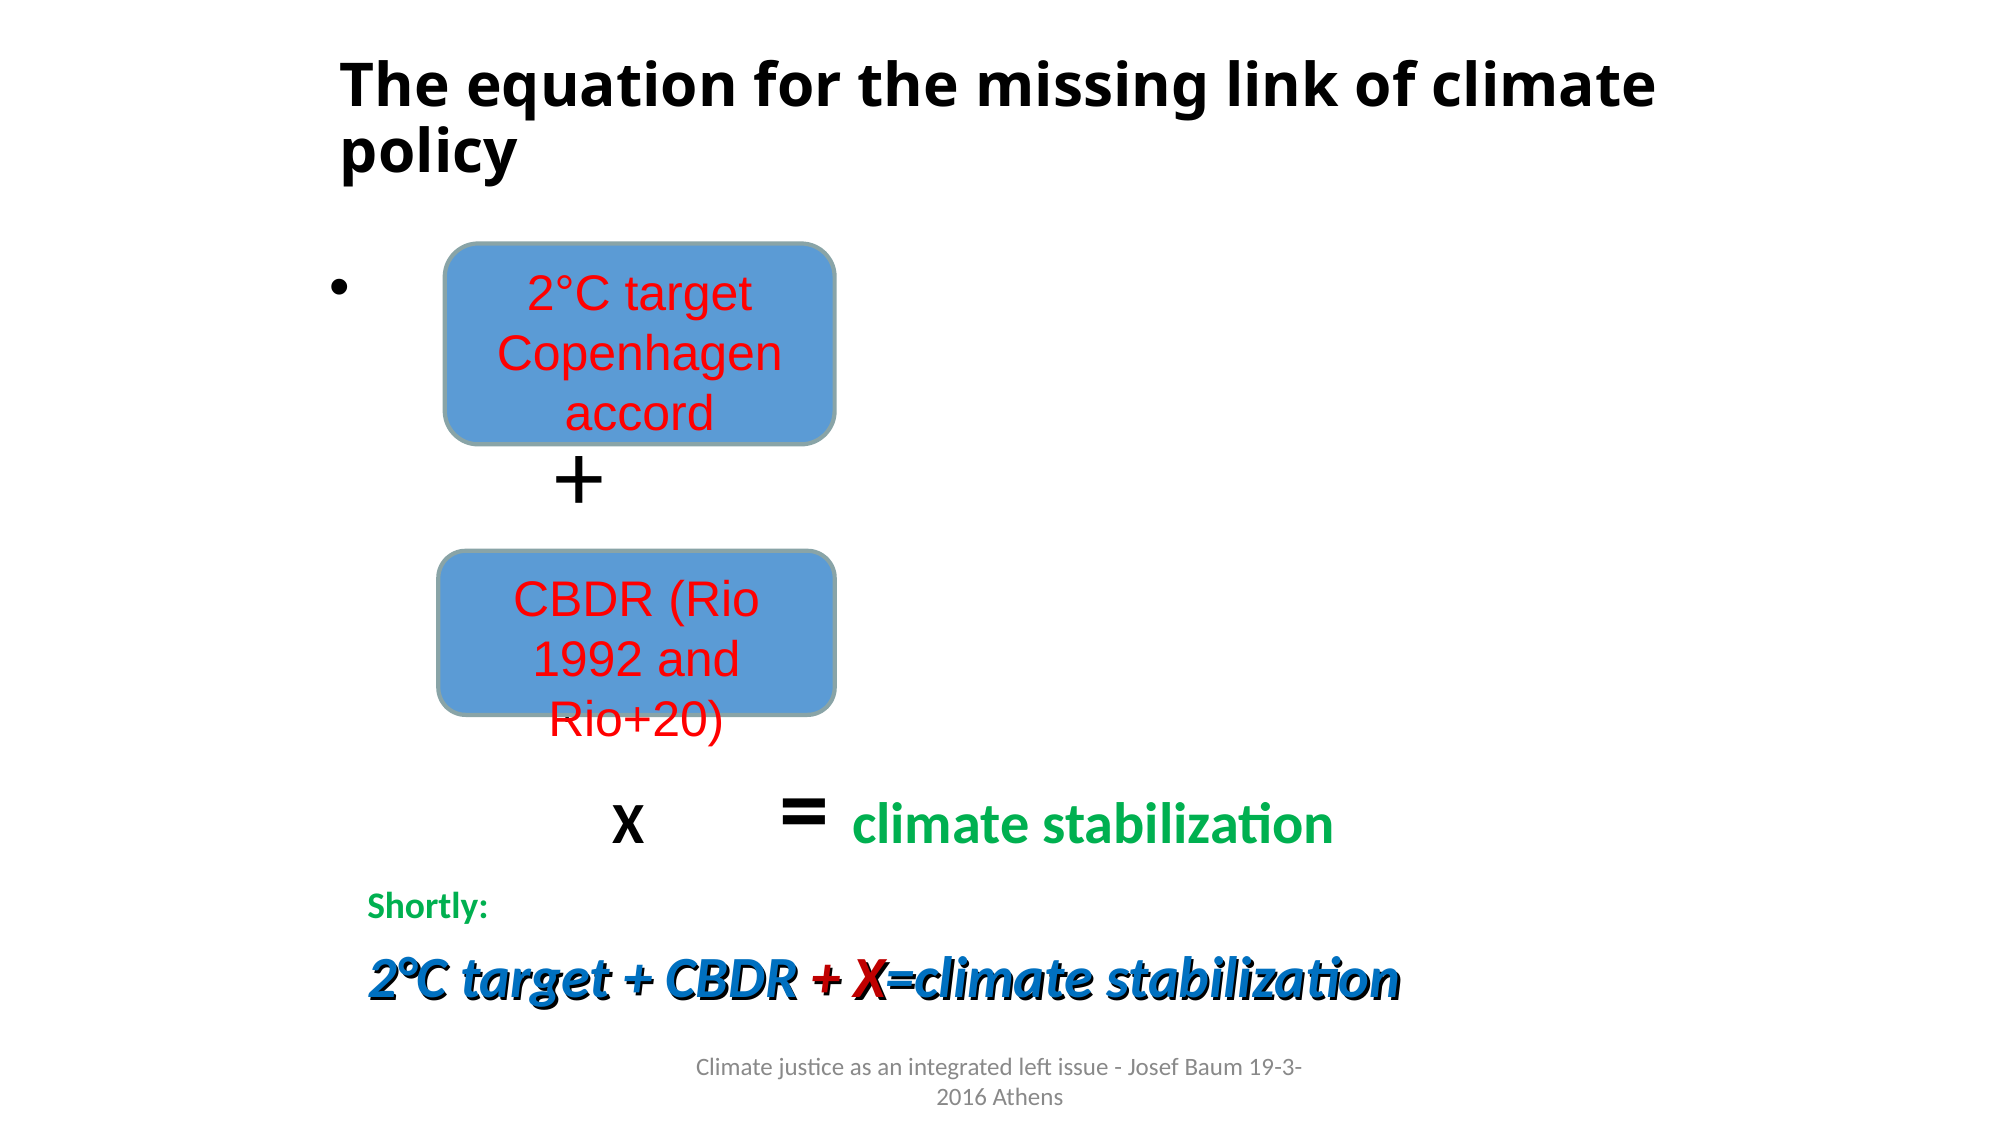

# The equation for the missing link of climate policy
 		+
		b
		+
	 X		= climate stabilization
Shortly:
2°C target + CBDR + X=climate stabilization
2°C target Copenhagen accord
CBDR (Rio 1992 and Rio+20)
Climate justice as an integrated left issue - Josef Baum 19-3-2016 Athens